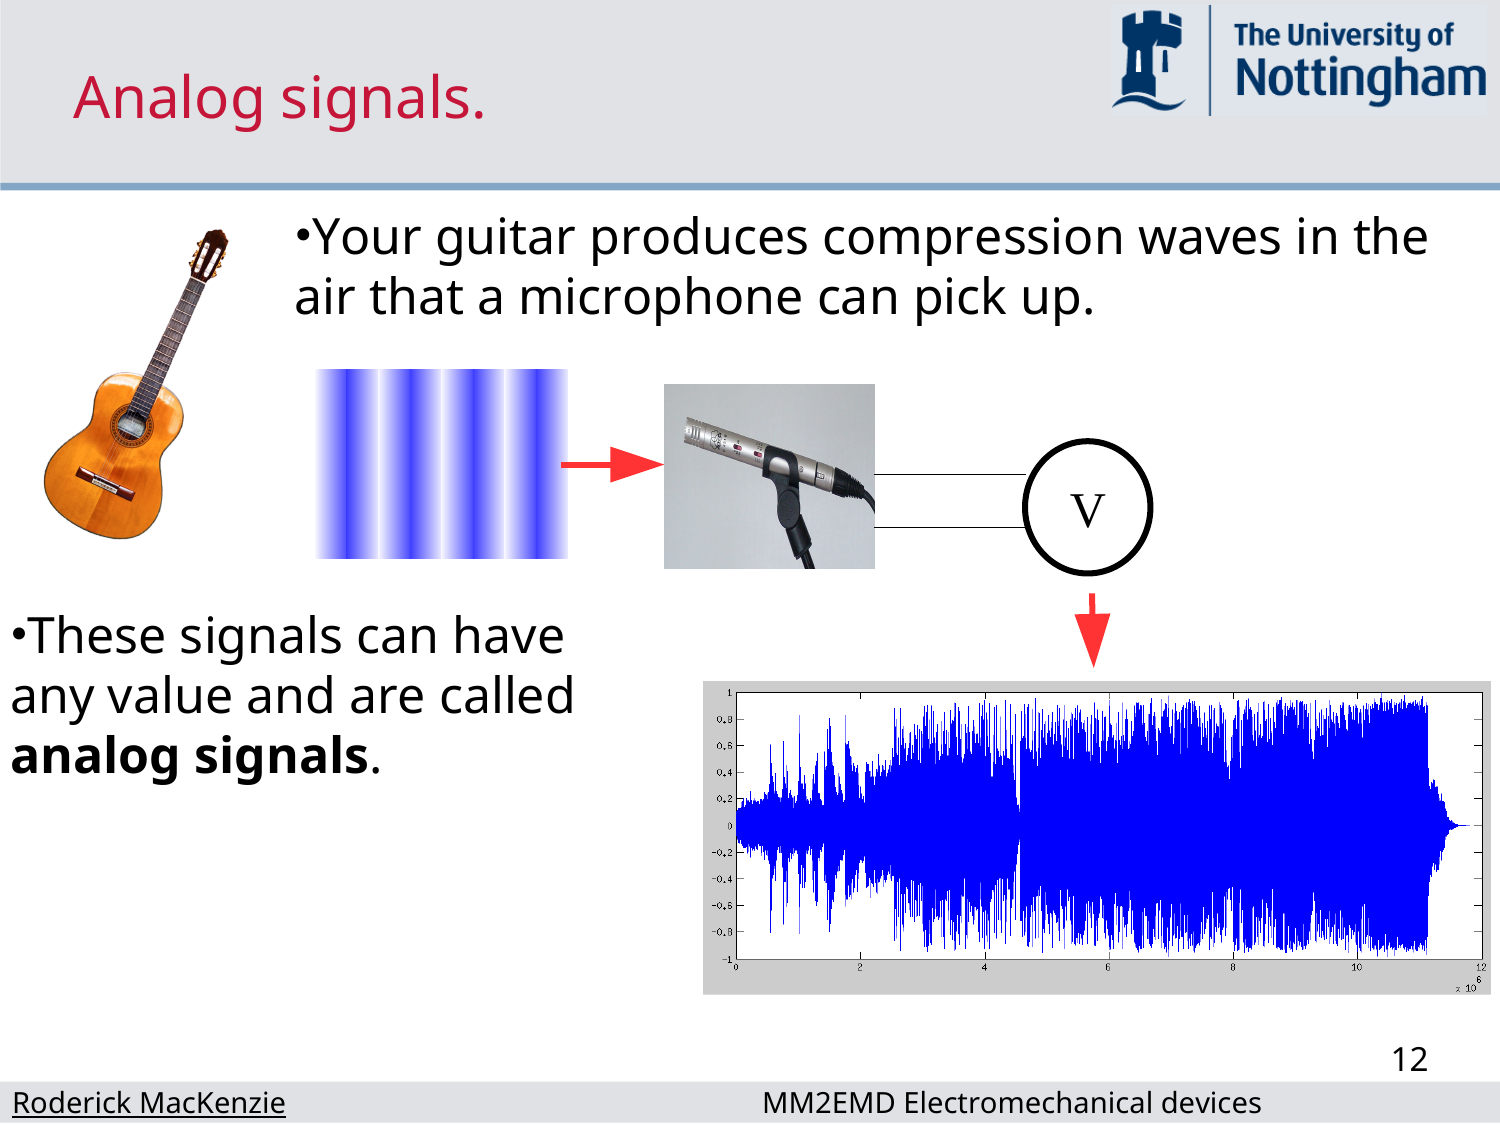

# Analog signals.
Your guitar produces compression waves in the air that a microphone can pick up.
V
These signals can have any value and are called analog signals.